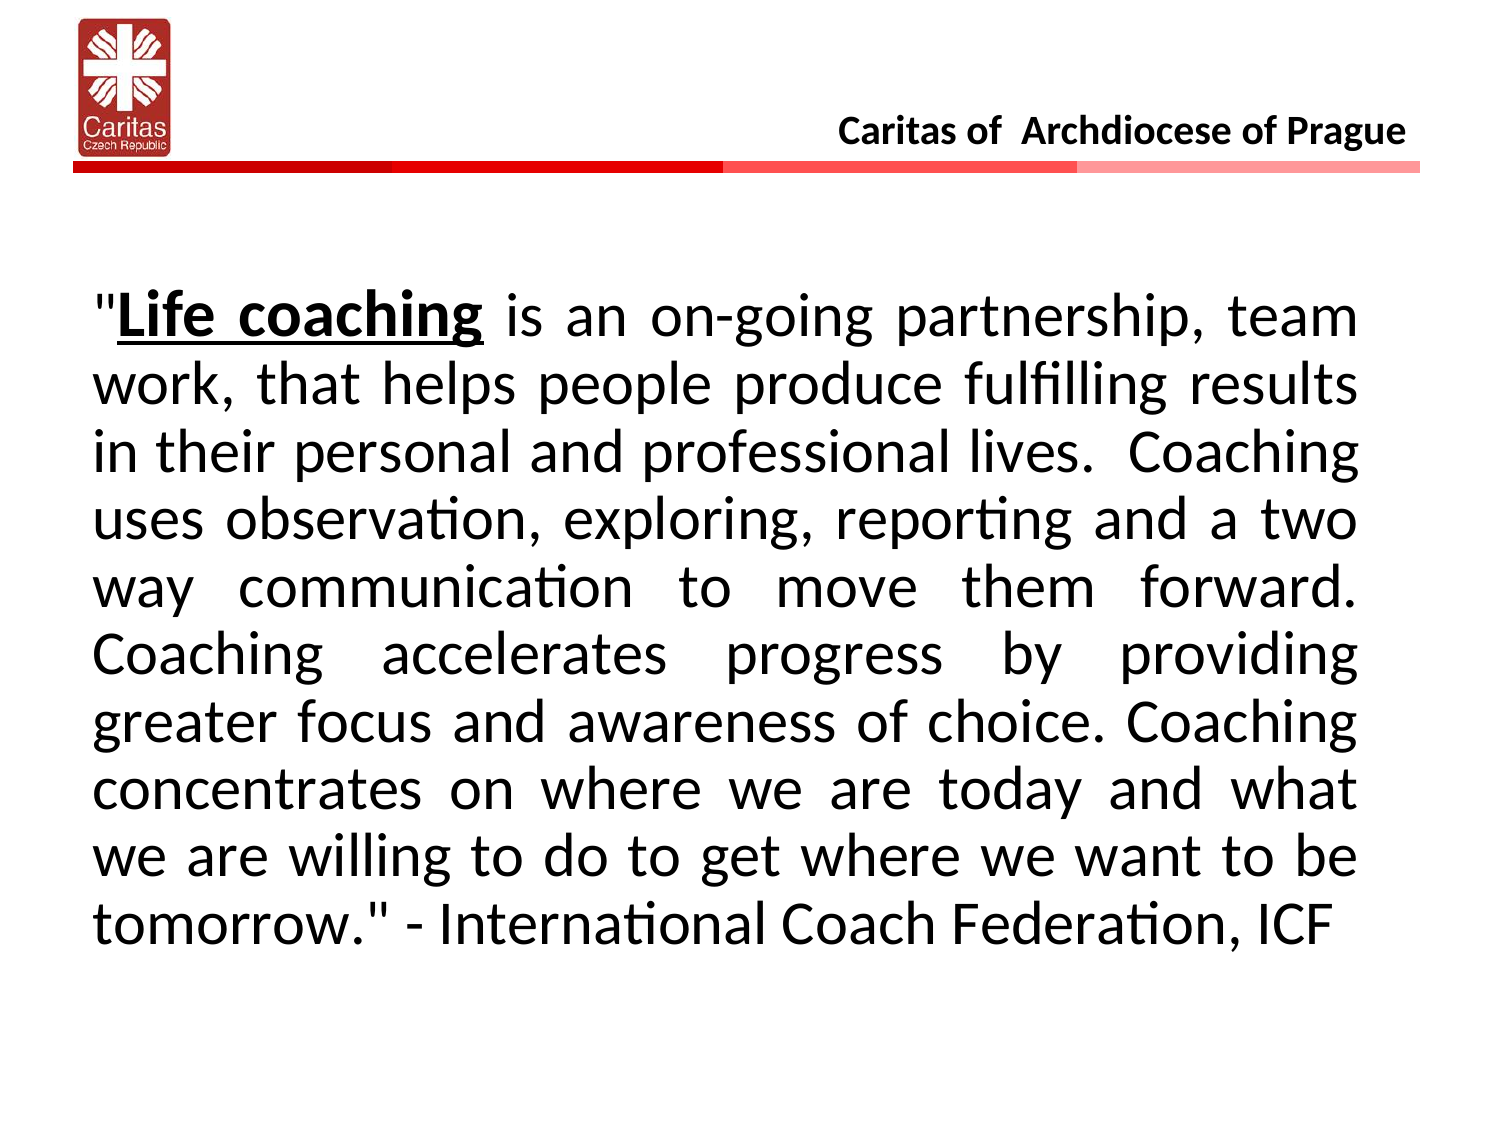

Caritas of Archdiocese of Prague
# "Life coaching is an on-going partnership, team work, that helps people produce fulfilling results in their personal and professional lives.  Coaching uses observation, exploring, reporting and a two way communication to move them forward. Coaching accelerates progress by providing greater focus and awareness of choice. Coaching concentrates on where we are today and what we are willing to do to get where we want to be tomorrow." - International Coach Federation, ICF